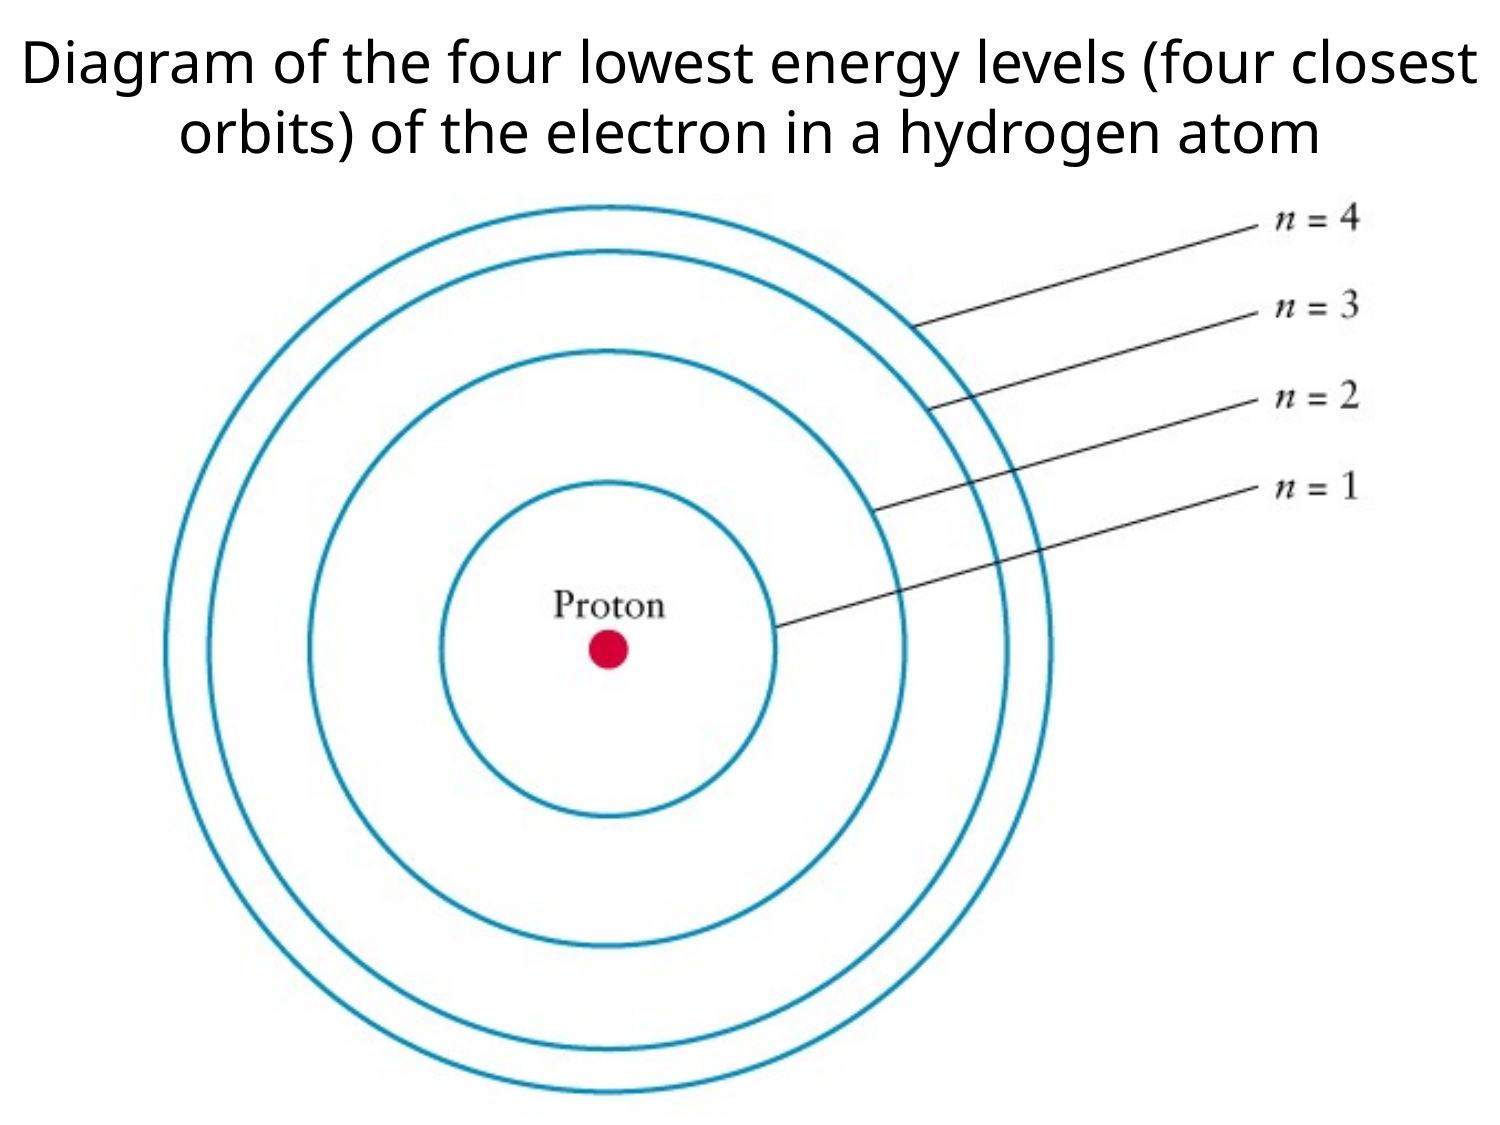

Diagram of the four lowest energy levels (four closest orbits) of the electron in a hydrogen atom